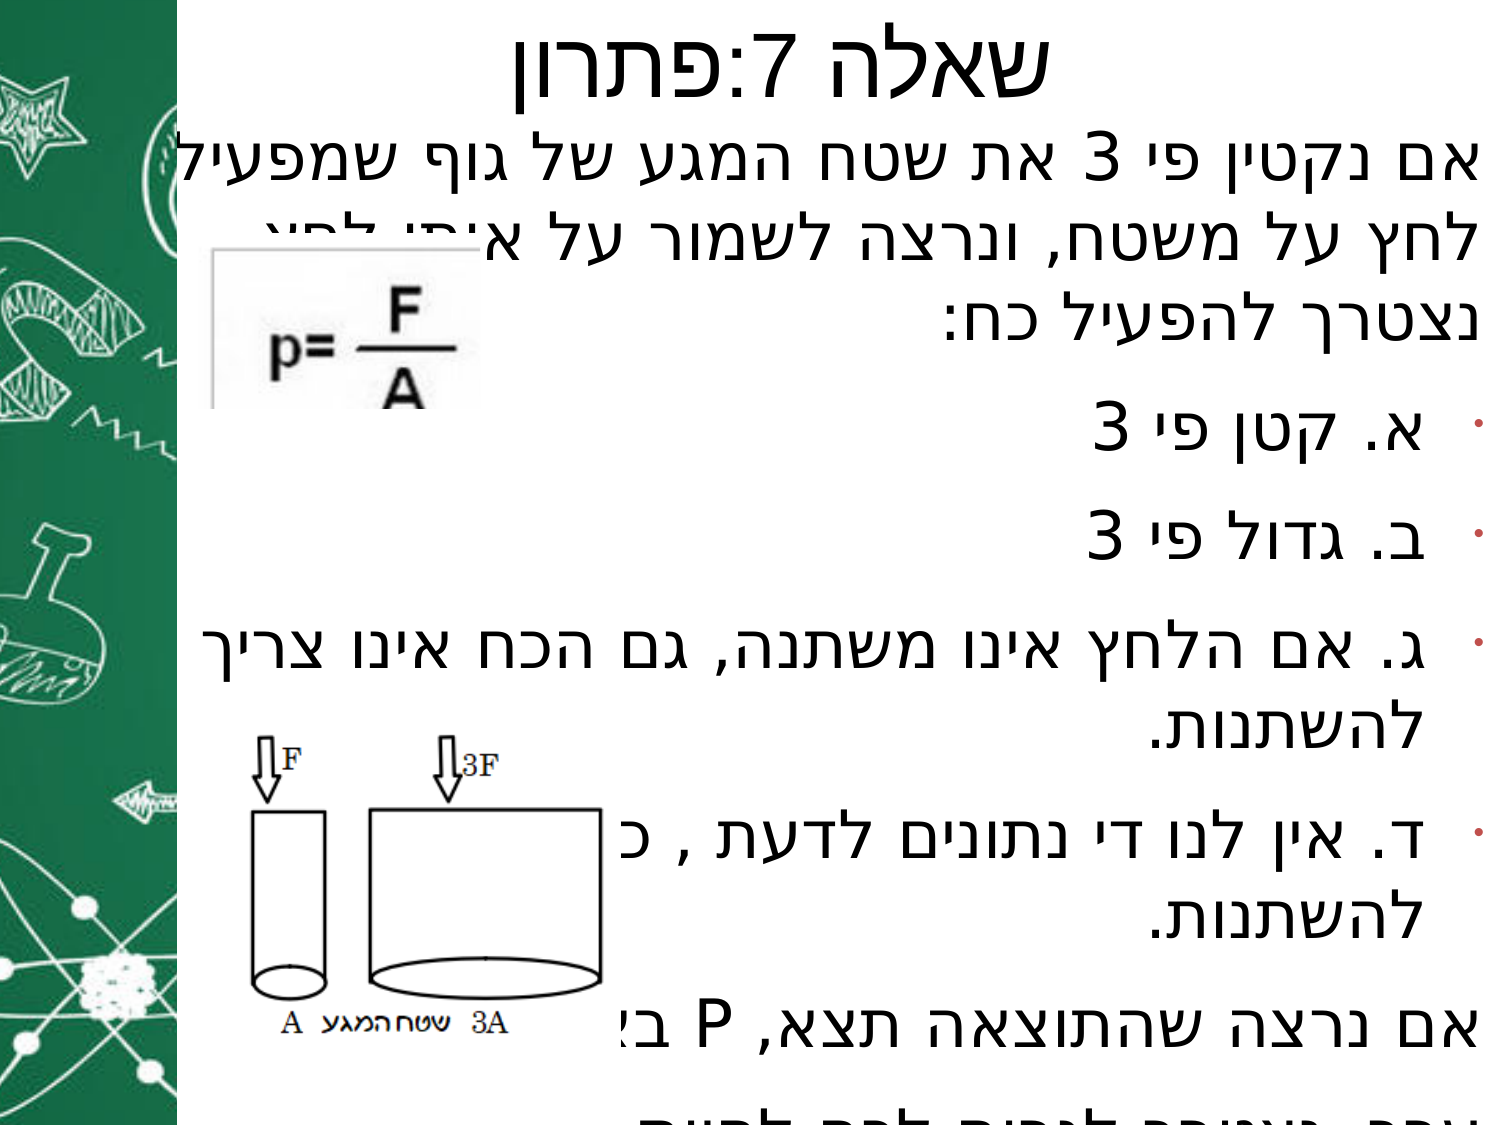

# שאלה 7:פתרון
אם נקטין פי 3 את שטח המגע של גוף שמפעיל לחץ על משטח, ונרצה לשמור על אותו לחץ, נצטרך להפעיל כח:
א. קטן פי 3
ב. גדול פי 3
ג. אם הלחץ אינו משתנה, גם הכח אינו צריך להשתנות.
ד. אין לנו די נתונים לדעת , כיצד הכח צריך להשתנות.
אם נרצה שהתוצאה תצא, P באותו
ערך, נצטרך לגרום לכח להיות
פי 3 קטן יותר מהכח שהפעלנו
כששטח המגע היה פי 3 יותר.